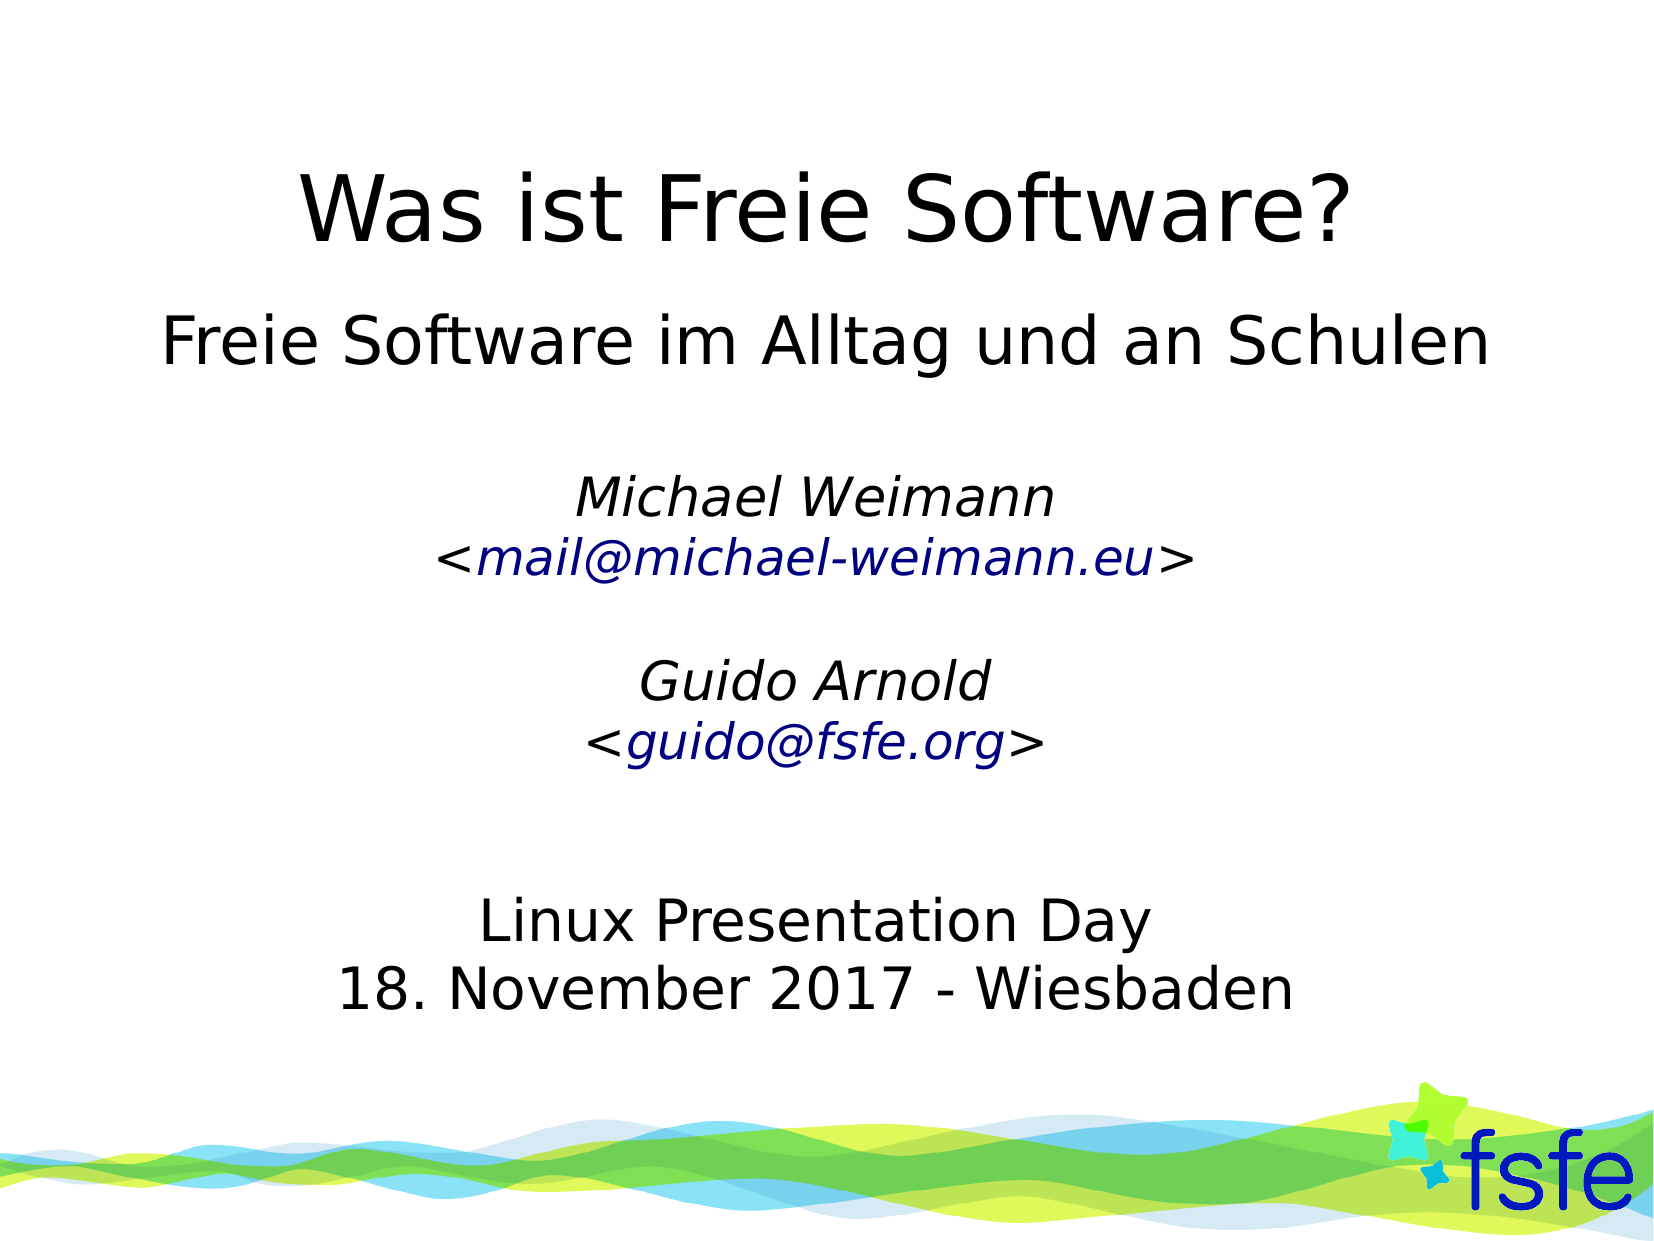

# Was ist Freie Software? Freie Software im Alltag und an Schulen
Michael Weimann
<mail@michael-weimann.eu>
Guido Arnold
<guido@fsfe.org>
Linux Presentation Day
18. November 2017 - Wiesbaden